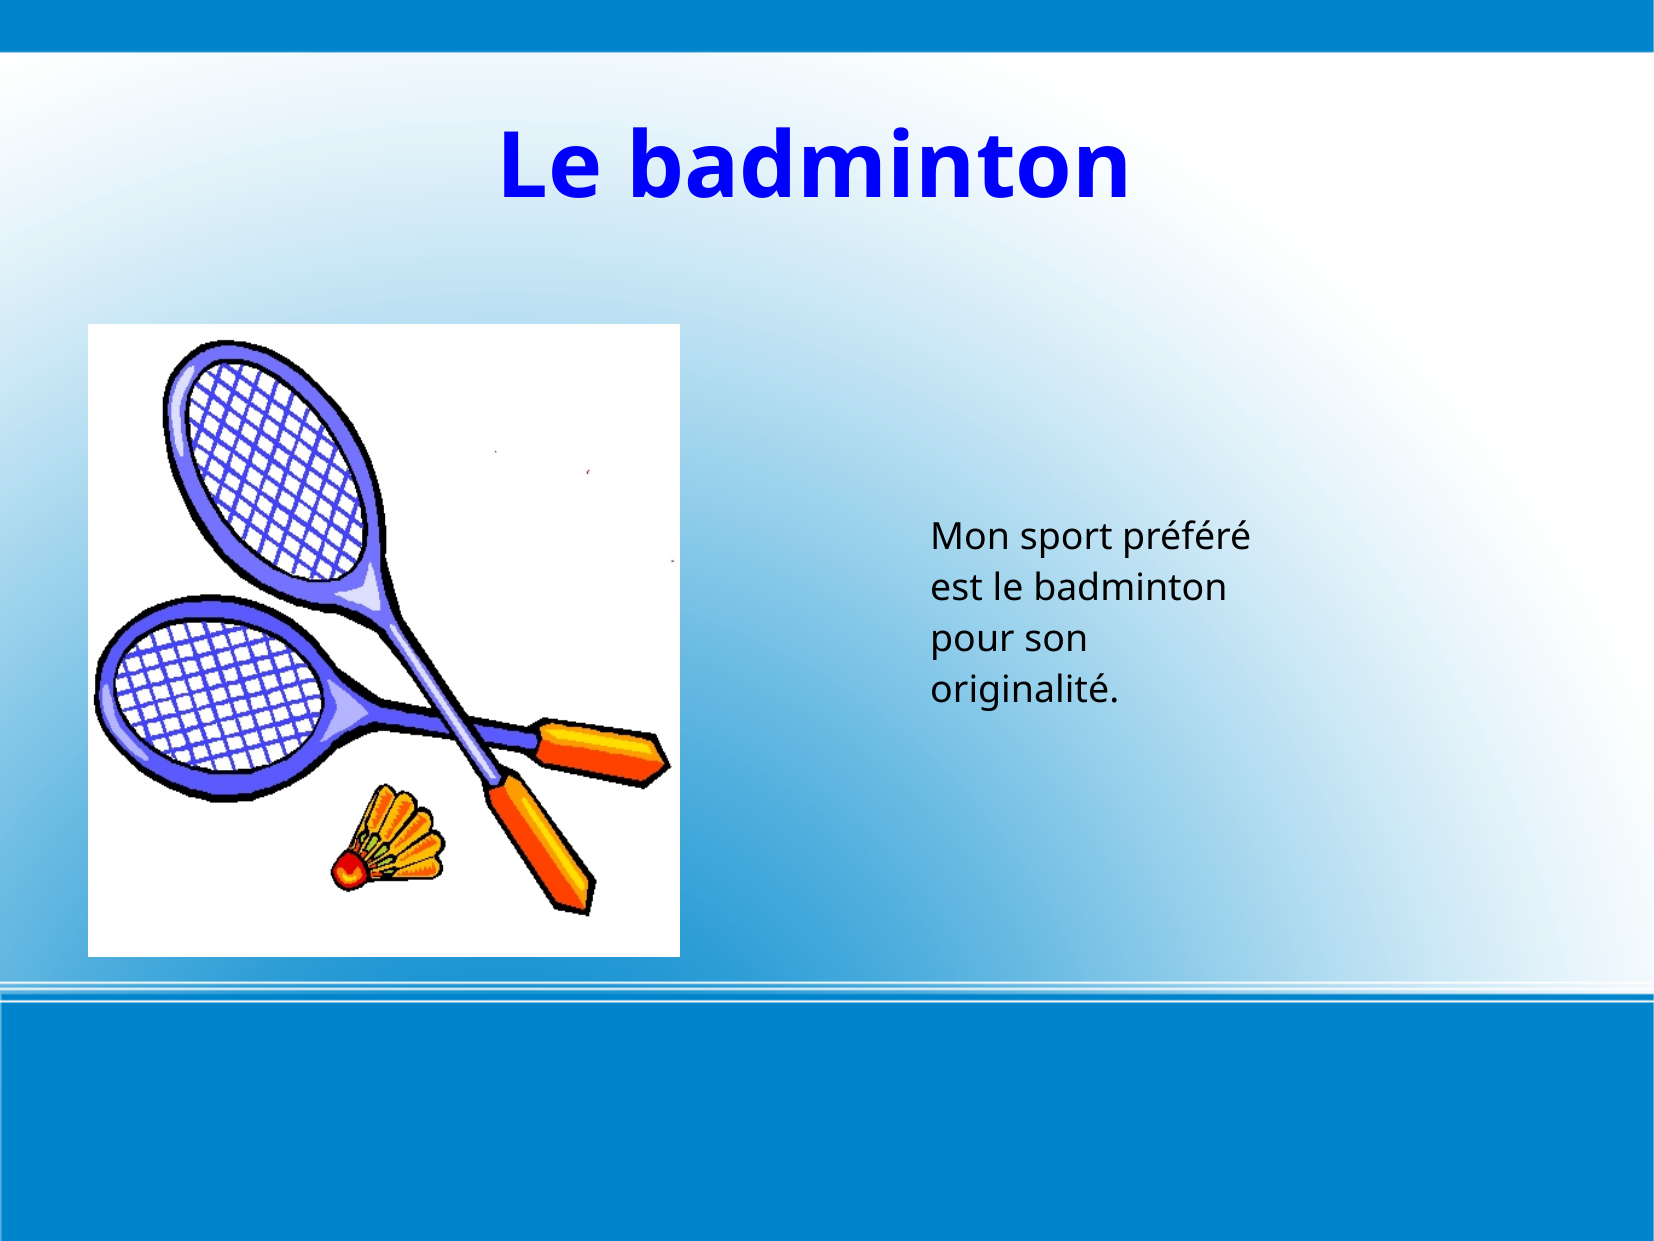

# Le badminton
Mon sport préféré est le badminton pour son originalité.